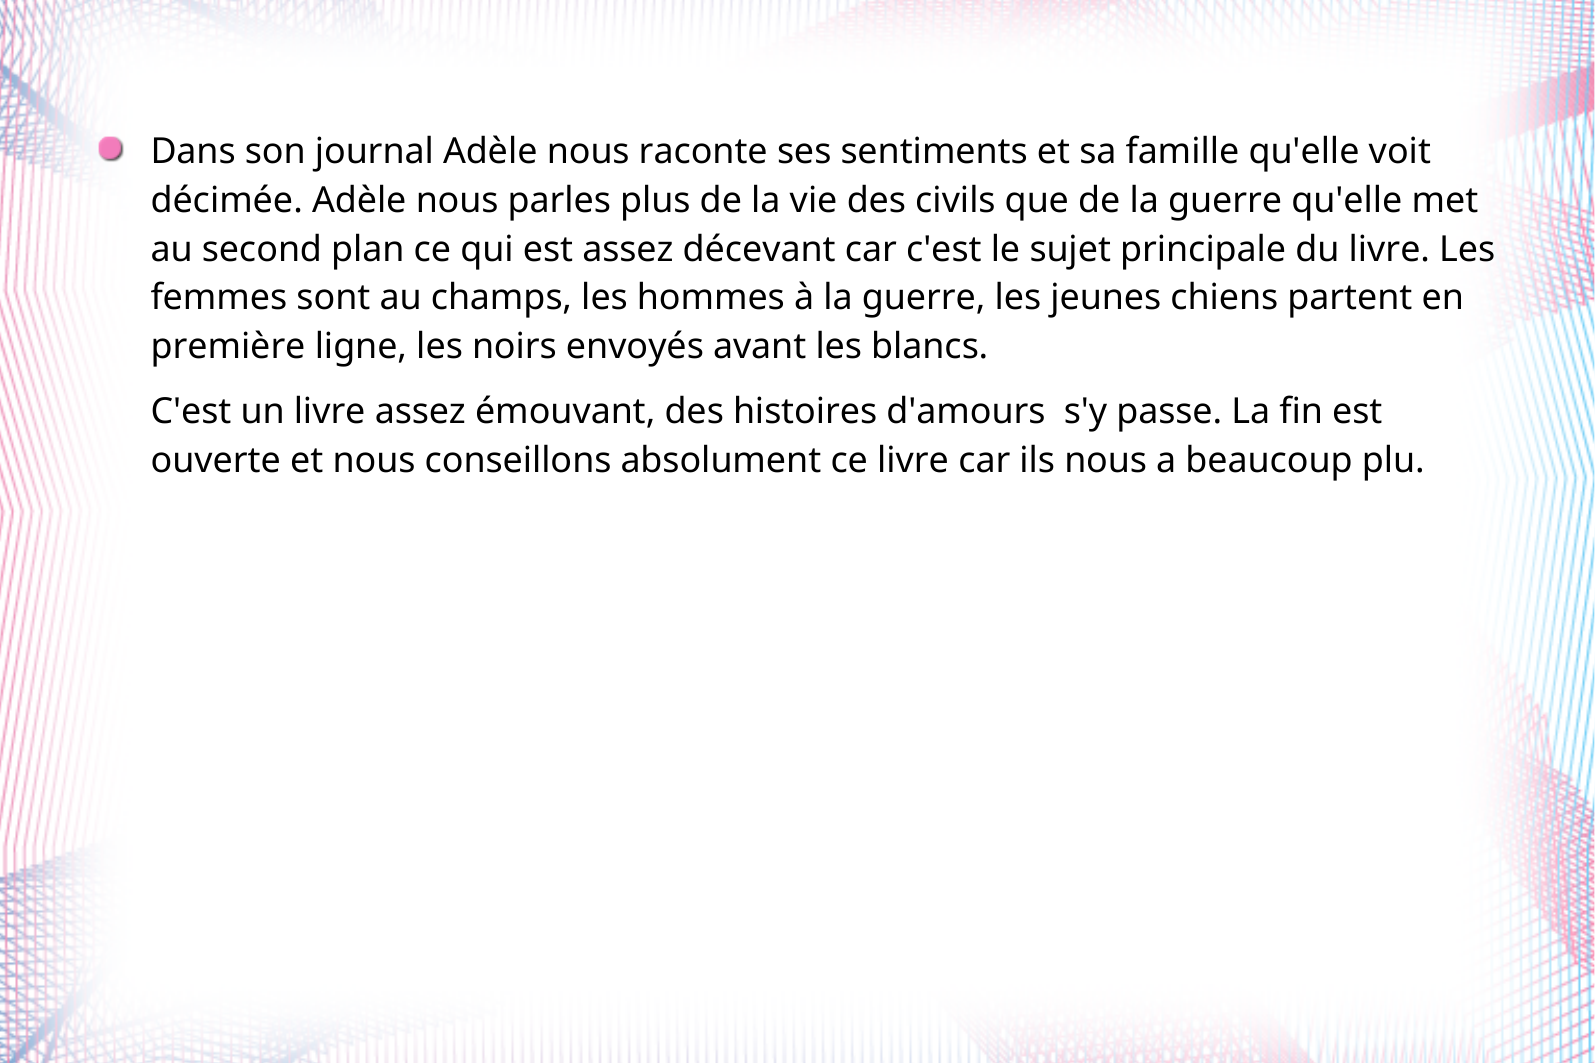

# Dans son journal Adèle nous raconte ses sentiments et sa famille qu'elle voit décimée. Adèle nous parles plus de la vie des civils que de la guerre qu'elle met au second plan ce qui est assez décevant car c'est le sujet principale du livre. Les femmes sont au champs, les hommes à la guerre, les jeunes chiens partent en première ligne, les noirs envoyés avant les blancs.
C'est un livre assez émouvant, des histoires d'amours s'y passe. La fin est ouverte et nous conseillons absolument ce livre car ils nous a beaucoup plu.